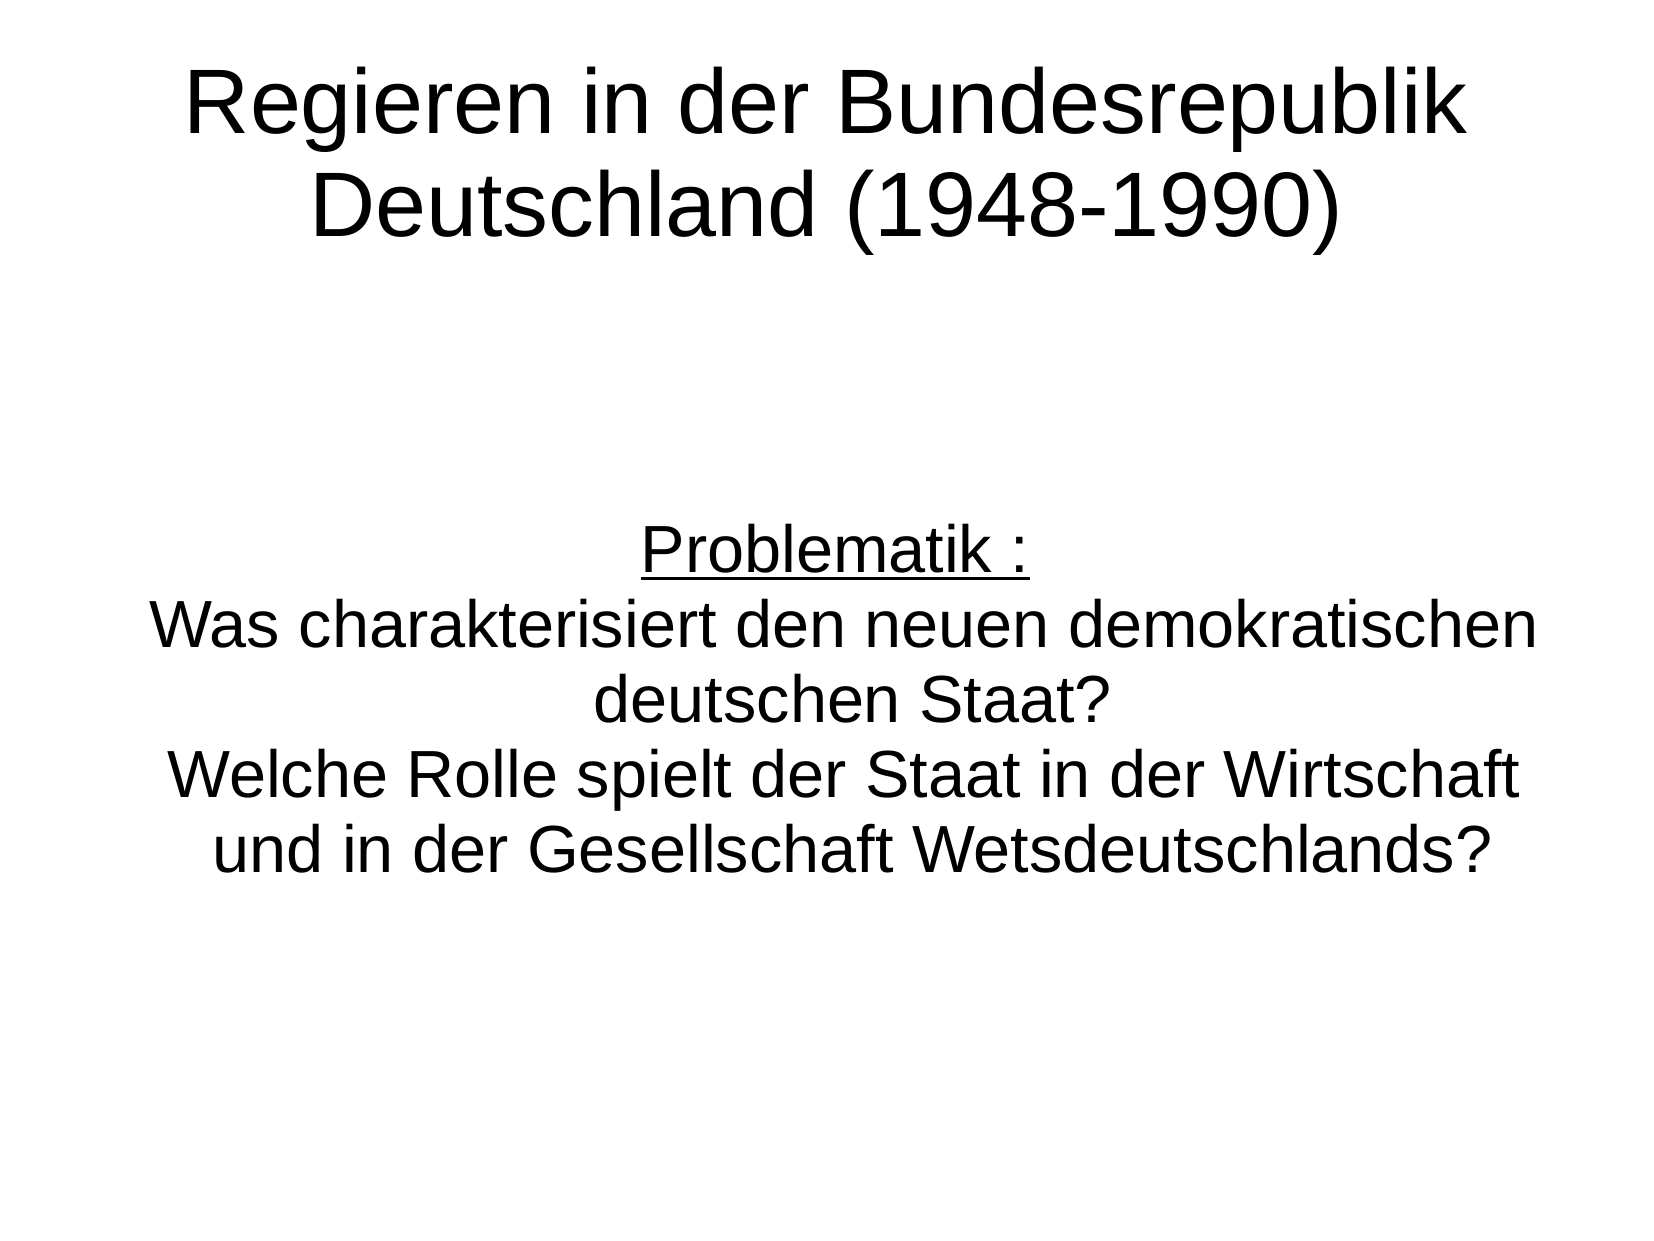

# Regieren in der Bundesrepublik Deutschland (1948-1990)
Problematik :
Was charakterisiert den neuen demokratischen deutschen Staat?
Welche Rolle spielt der Staat in der Wirtschaft und in der Gesellschaft Wetsdeutschlands?